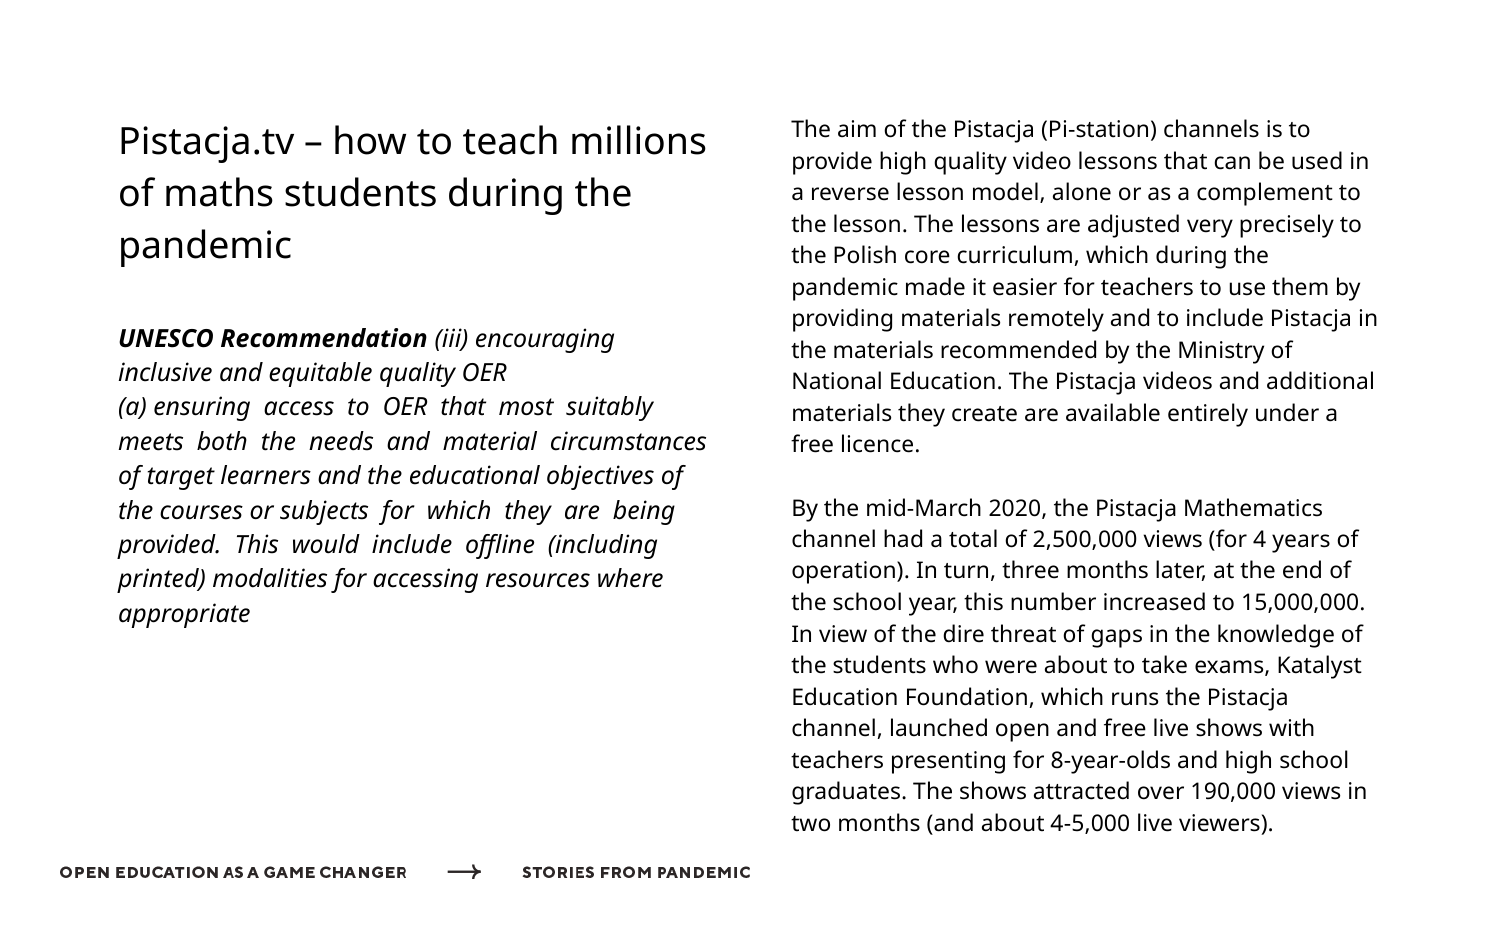

The aim of the Pistacja (Pi-station) channels is to provide high quality video lessons that can be used in a reverse lesson model, alone or as a complement to the lesson. The lessons are adjusted very precisely to the Polish core curriculum, which during the pandemic made it easier for teachers to use them by providing materials remotely and to include Pistacja in the materials recommended by the Ministry of National Education. The Pistacja videos and additional materials they create are available entirely under a free licence.
By the mid-March 2020, the Pistacja Mathematics channel had a total of 2,500,000 views (for 4 years of operation). In turn, three months later, at the end of the school year, this number increased to 15,000,000. In view of the dire threat of gaps in the knowledge of the students who were about to take exams, Katalyst Education Foundation, which runs the Pistacja channel, launched open and free live shows with teachers presenting for 8-year-olds and high school graduates. The shows attracted over 190,000 views in two months (and about 4-5,000 live viewers).
# Pistacja.tv – how to teach millions of maths students during the pandemic
UNESCO Recommendation (iii) encouraging inclusive and equitable quality OER
(a) ensuring access to OER that most suitably meets both the needs and material circumstances of target learners and the educational objectives of the courses or subjects for which they are being provided. This would include offline (including printed) modalities for accessing resources where appropriate